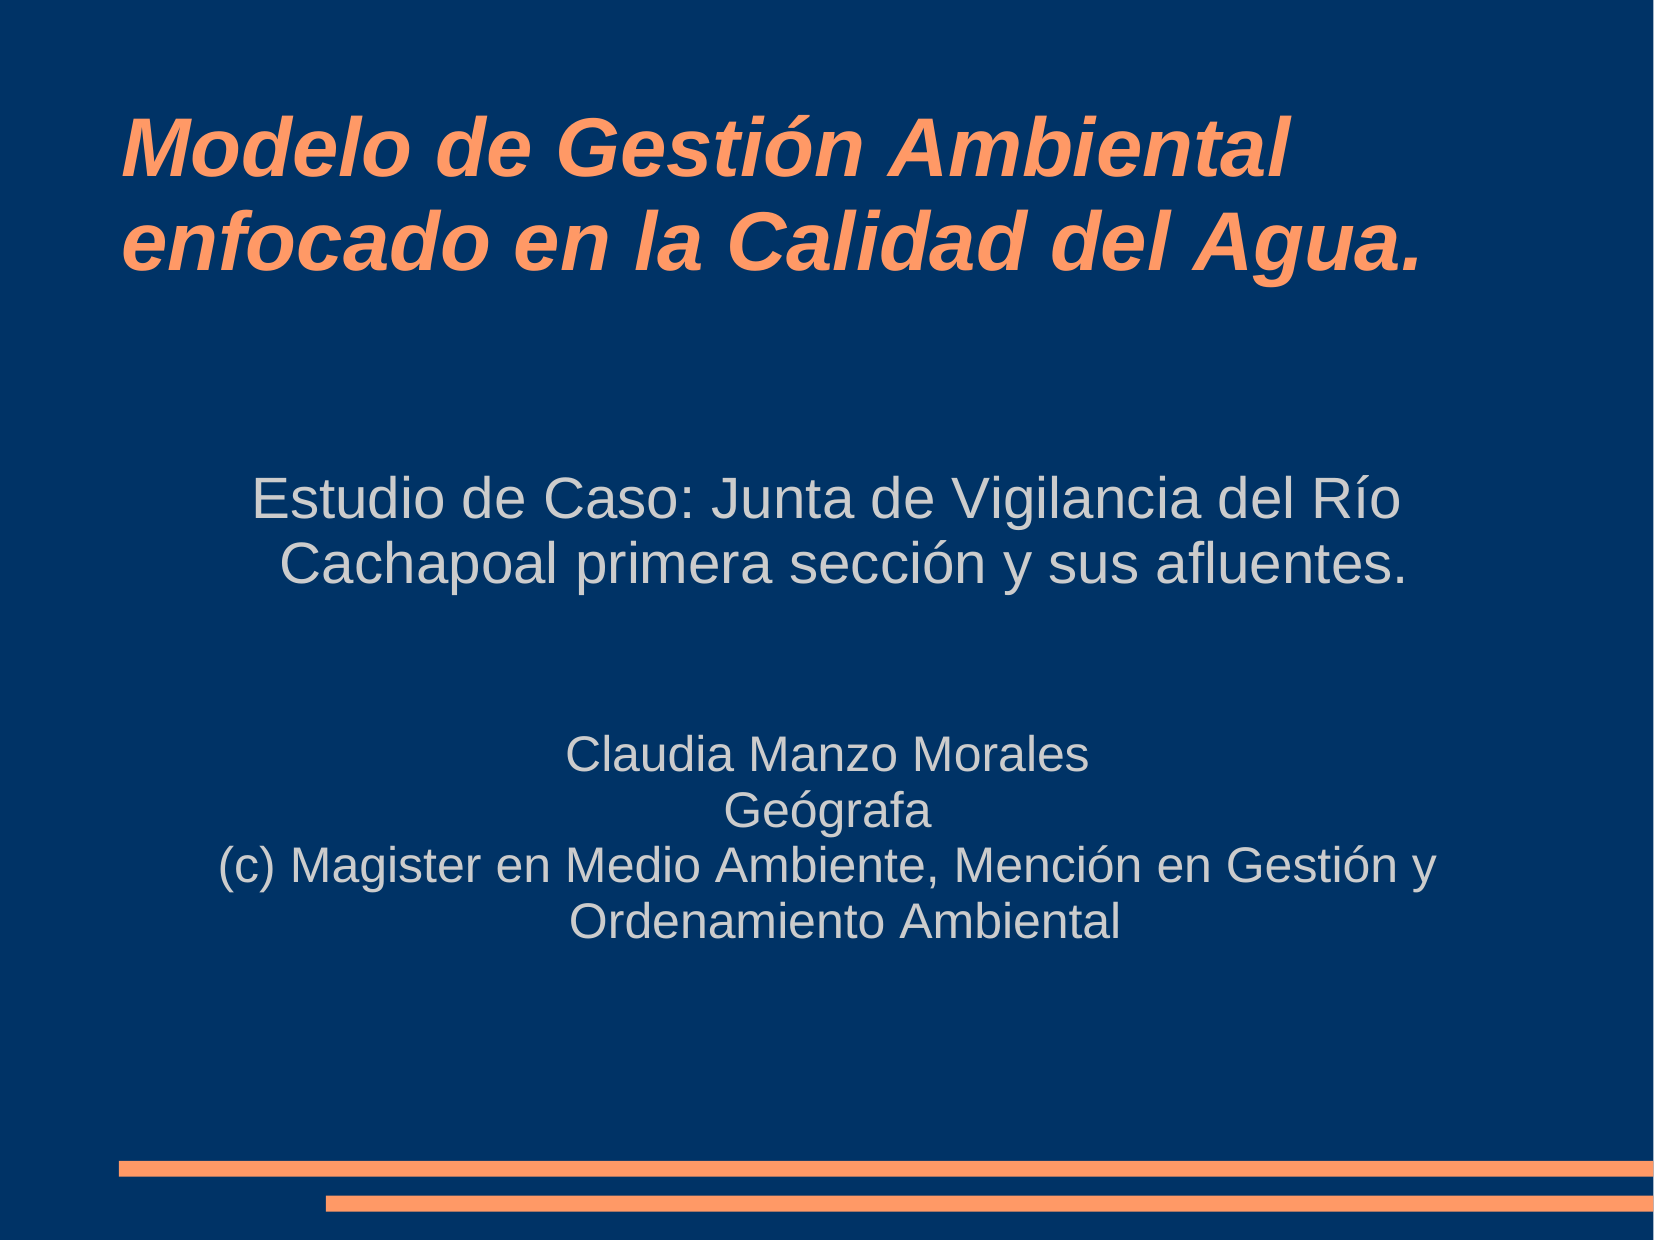

# Modelo de Gestión Ambiental enfocado en la Calidad del Agua.
Estudio de Caso: Junta de Vigilancia del Río Cachapoal primera sección y sus afluentes.
Claudia Manzo Morales
Geógrafa
(c) Magister en Medio Ambiente, Mención en Gestión y Ordenamiento Ambiental